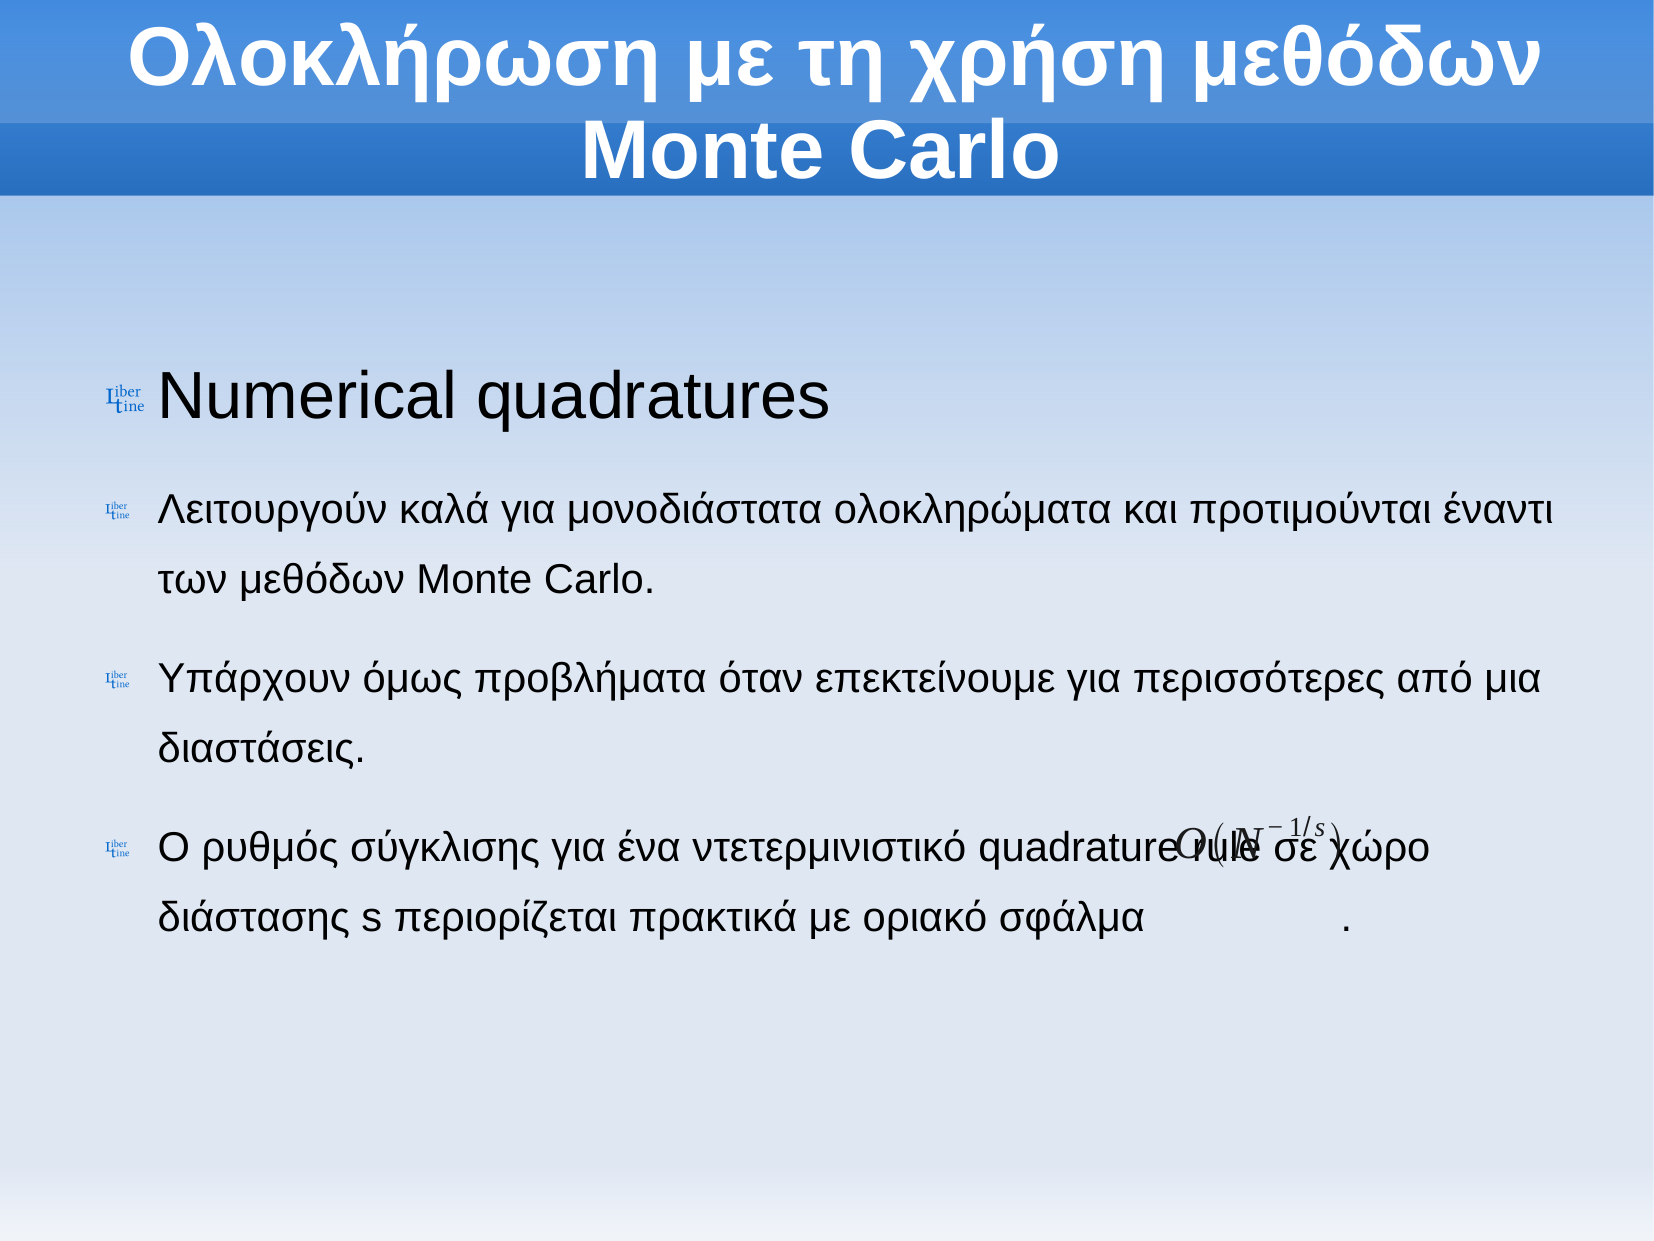

# Ολοκλήρωση με τη χρήση μεθόδων Monte Carlo
Numerical quadratures
Λειτουργούν καλά για μονοδιάστατα ολοκληρώματα και προτιμούνται έναντι των μεθόδων Monte Carlo.
Υπάρχουν όμως προβλήματα όταν επεκτείνουμε για περισσότερες από μια διαστάσεις.
O ρυθμός σύγκλισης για ένα ντετερμινιστικό quadrature rule σε χώρο διάστασης s περιορίζεται πρακτικά με οριακό σφάλμα .